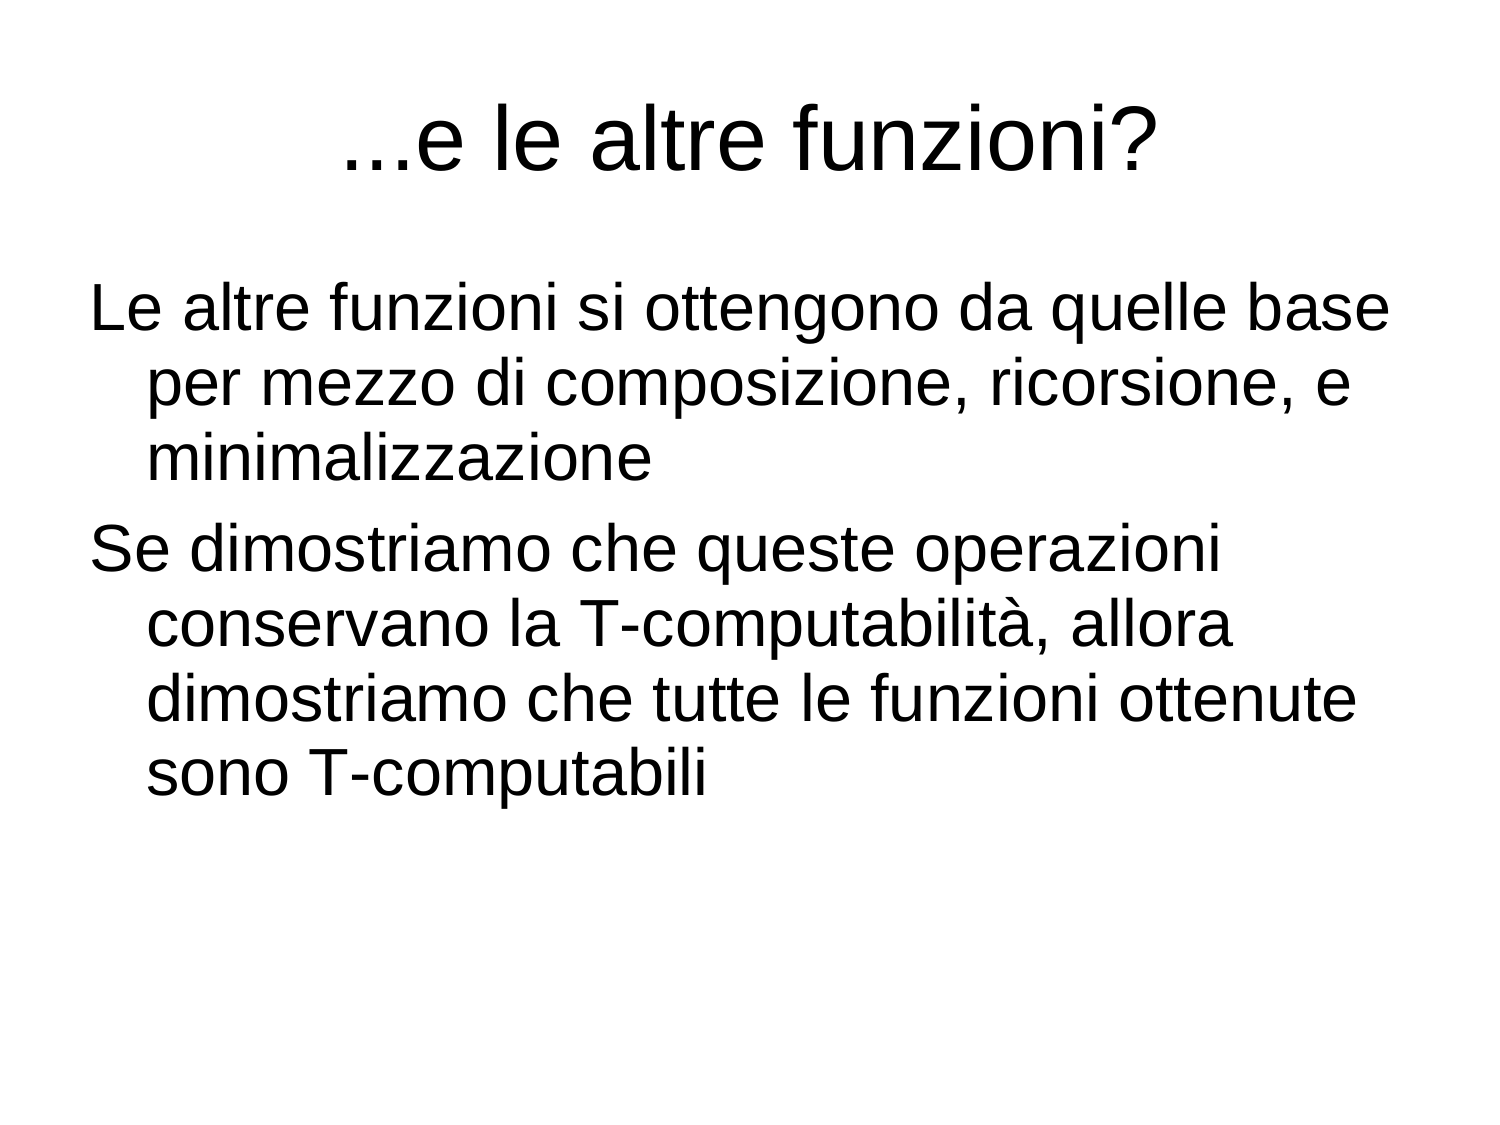

# ...e le altre funzioni?
Le altre funzioni si ottengono da quelle base per mezzo di composizione, ricorsione, e minimalizzazione
Se dimostriamo che queste operazioni conservano la T-computabilità, allora dimostriamo che tutte le funzioni ottenute sono T-computabili